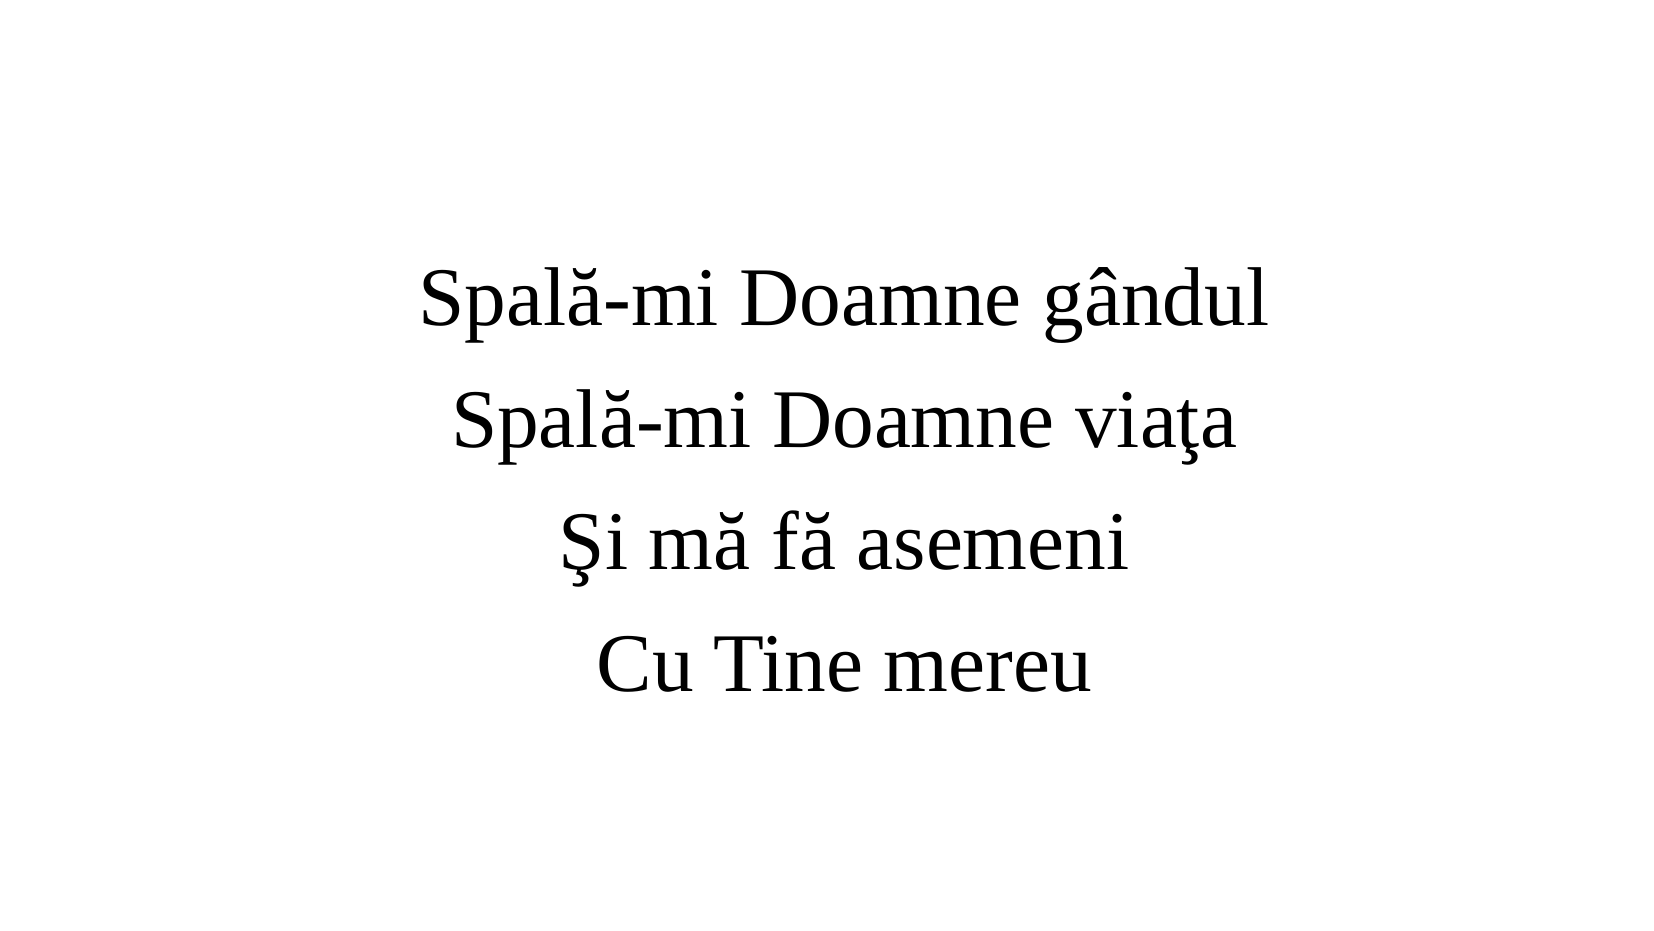

# Spală-mi Doamne gândul
Spală-mi Doamne viaţa
Şi mă fă asemeni
Cu Tine mereu